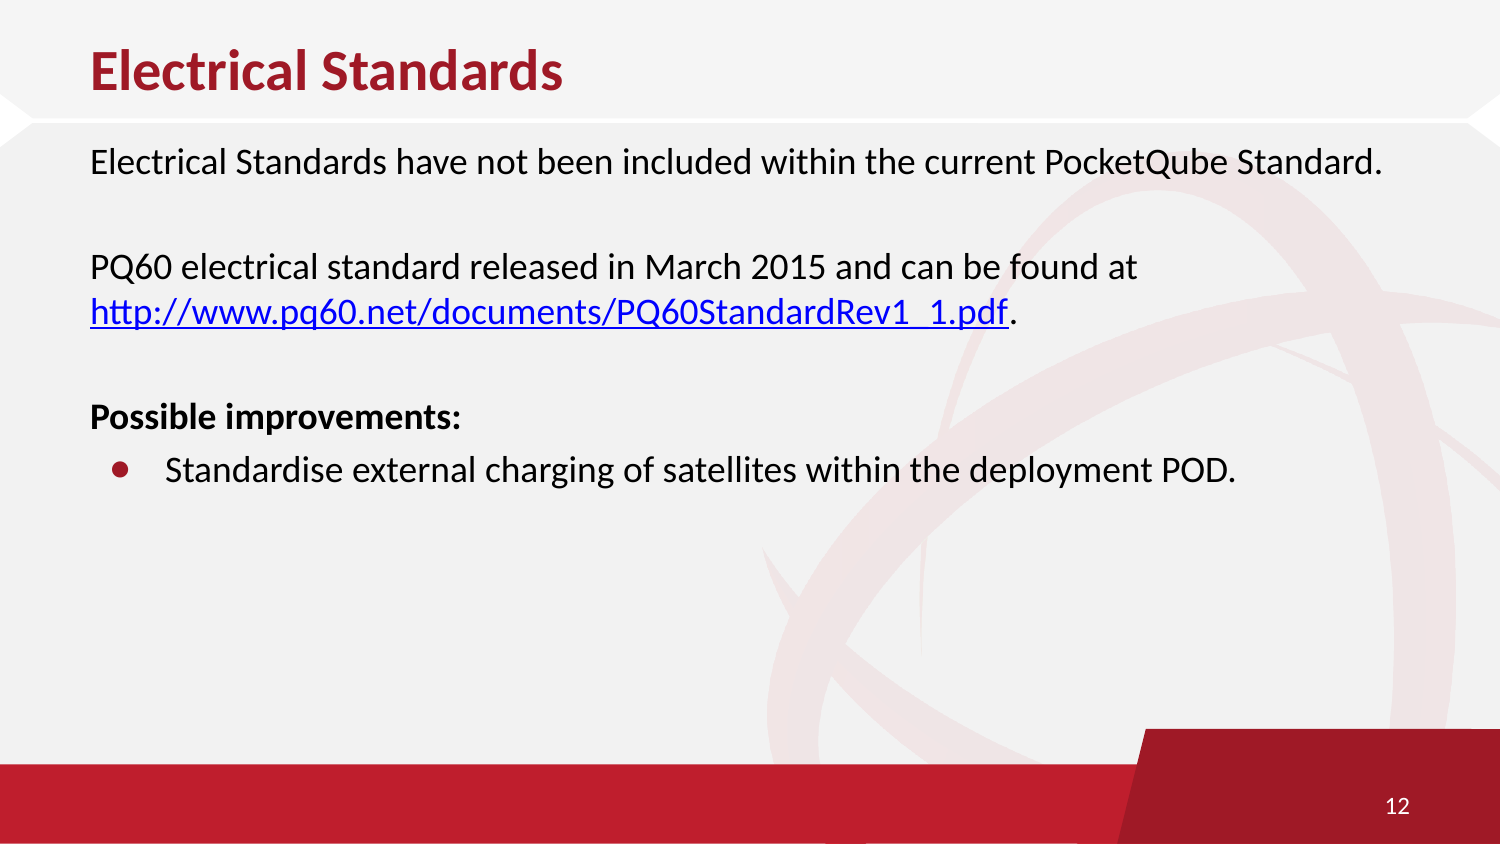

# Electrical Standards
Electrical Standards have not been included within the current PocketQube Standard.
PQ60 electrical standard released in March 2015 and can be found at http://www.pq60.net/documents/PQ60StandardRev1_1.pdf.
Possible improvements:
Standardise external charging of satellites within the deployment POD.